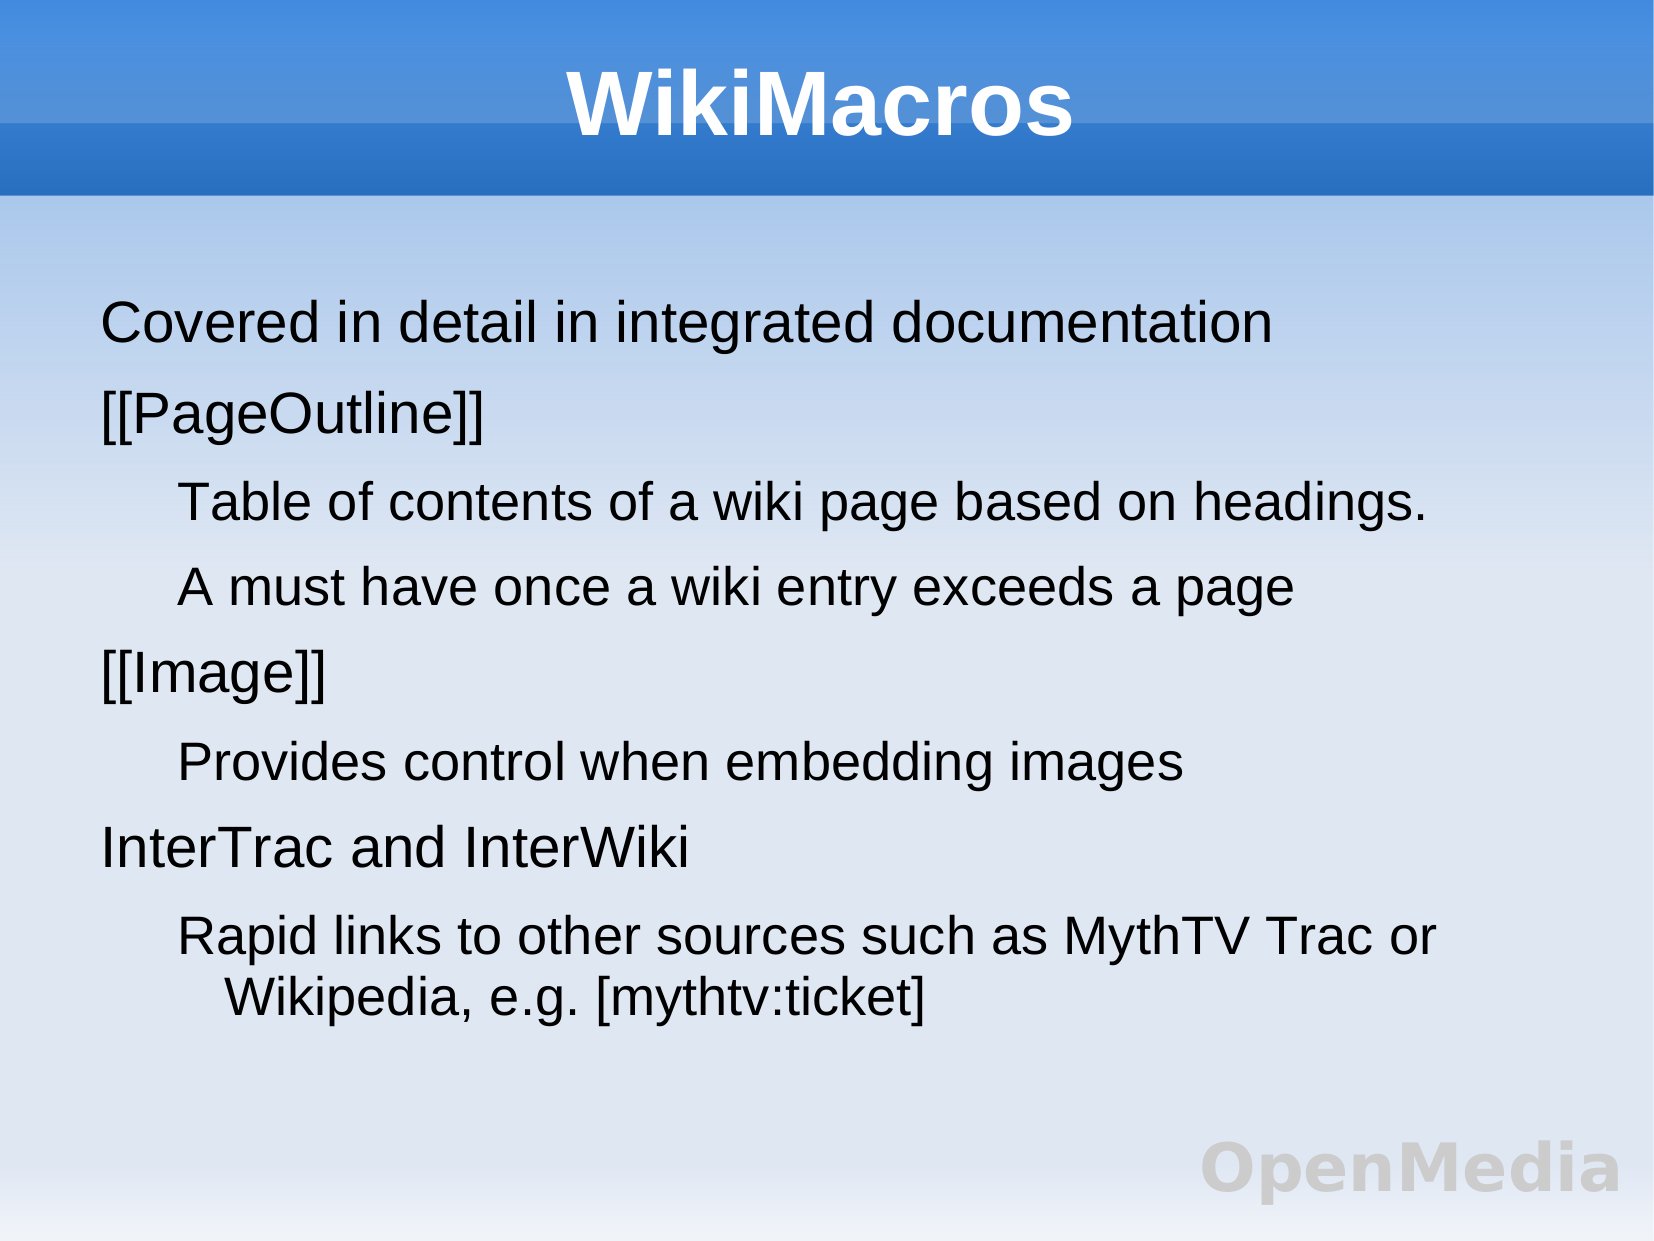

# WikiMacros
Covered in detail in integrated documentation
[[PageOutline]]
Table of contents of a wiki page based on headings.
A must have once a wiki entry exceeds a page
[[Image]]
Provides control when embedding images
InterTrac and InterWiki
Rapid links to other sources such as MythTV Trac or Wikipedia, e.g. [mythtv:ticket]
36